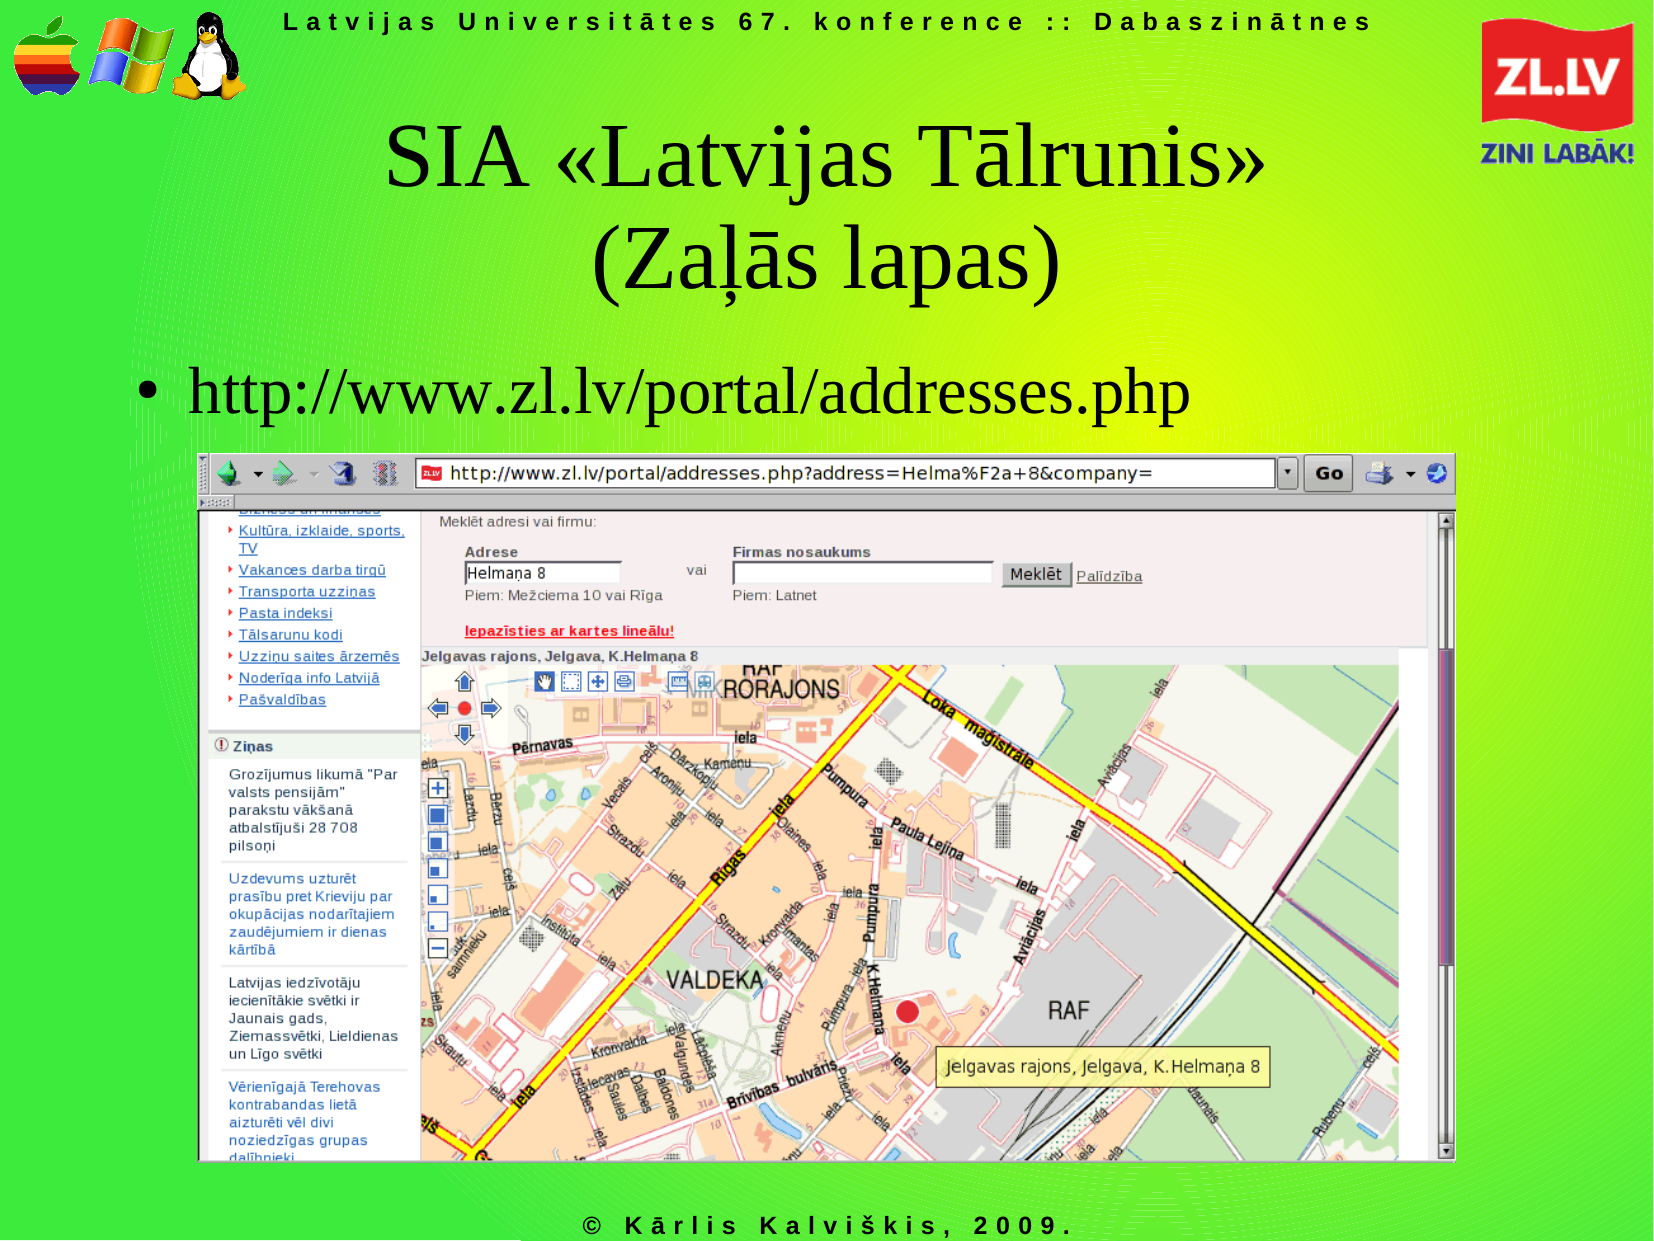

# SIA «Latvijas Tālrunis» (Zaļās lapas)
http://www.zl.lv/portal/addresses.php